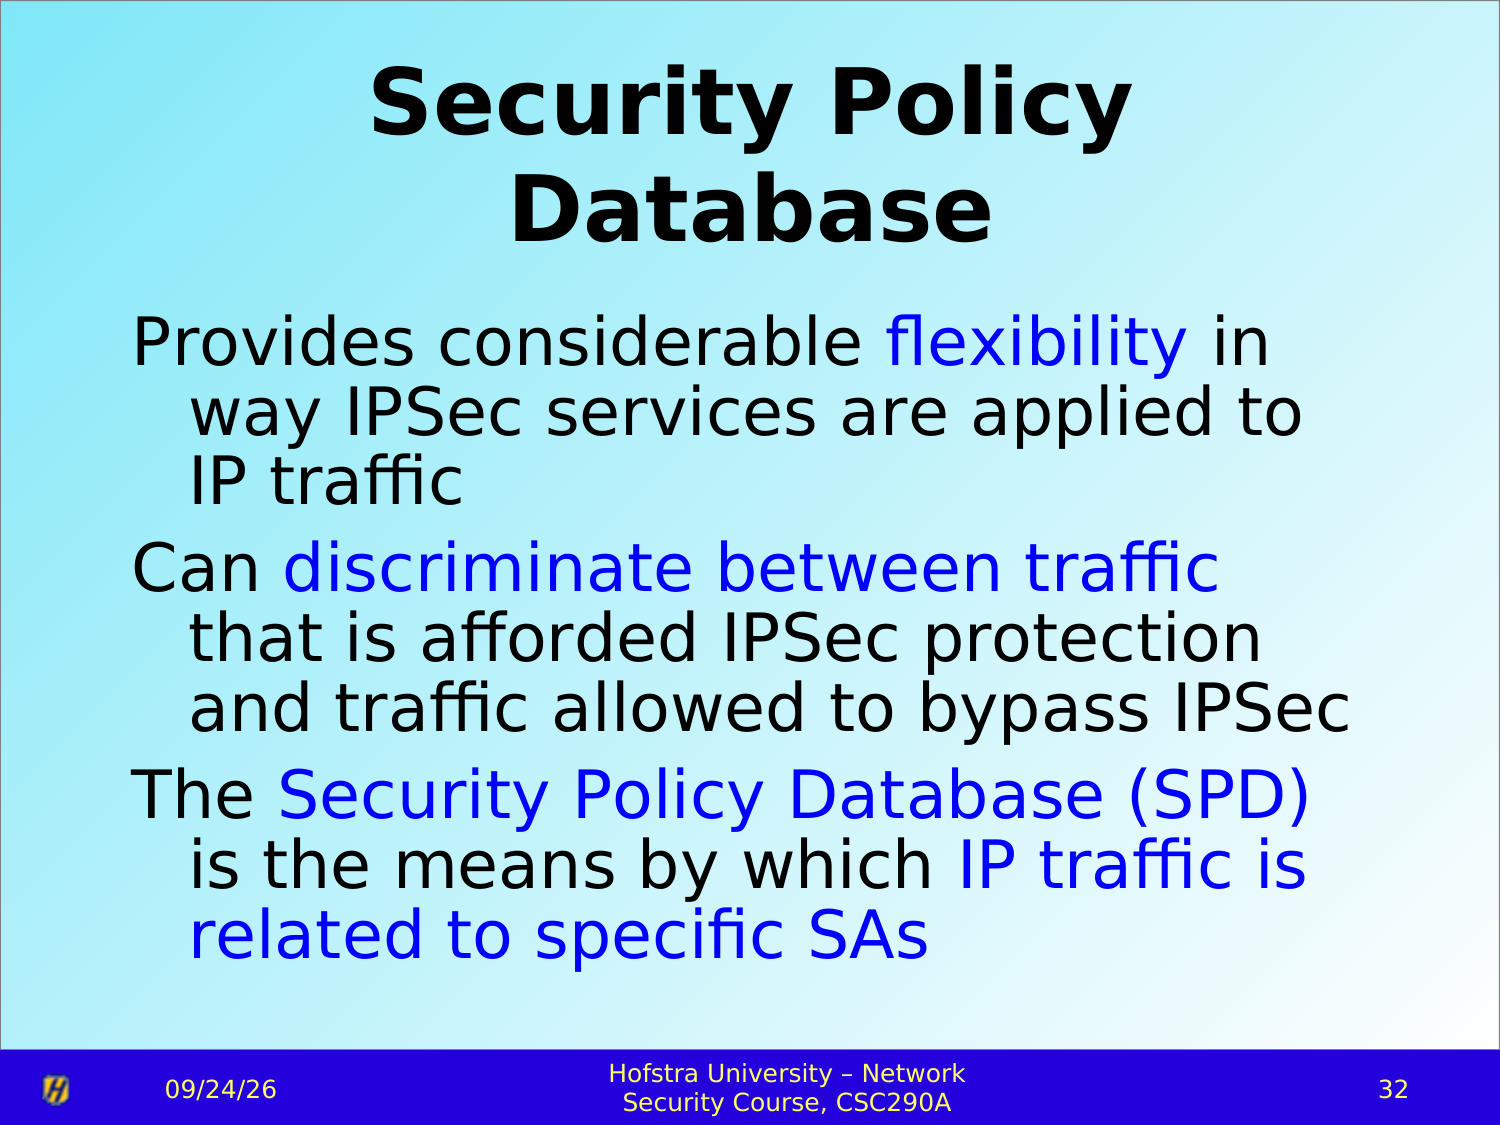

# Security Policy Database
Provides considerable flexibility in way IPSec services are applied to IP traffic
Can discriminate between traffic that is afforded IPSec protection and traffic allowed to bypass IPSec
The Security Policy Database (SPD) is the means by which IP traffic is related to specific SAs
32